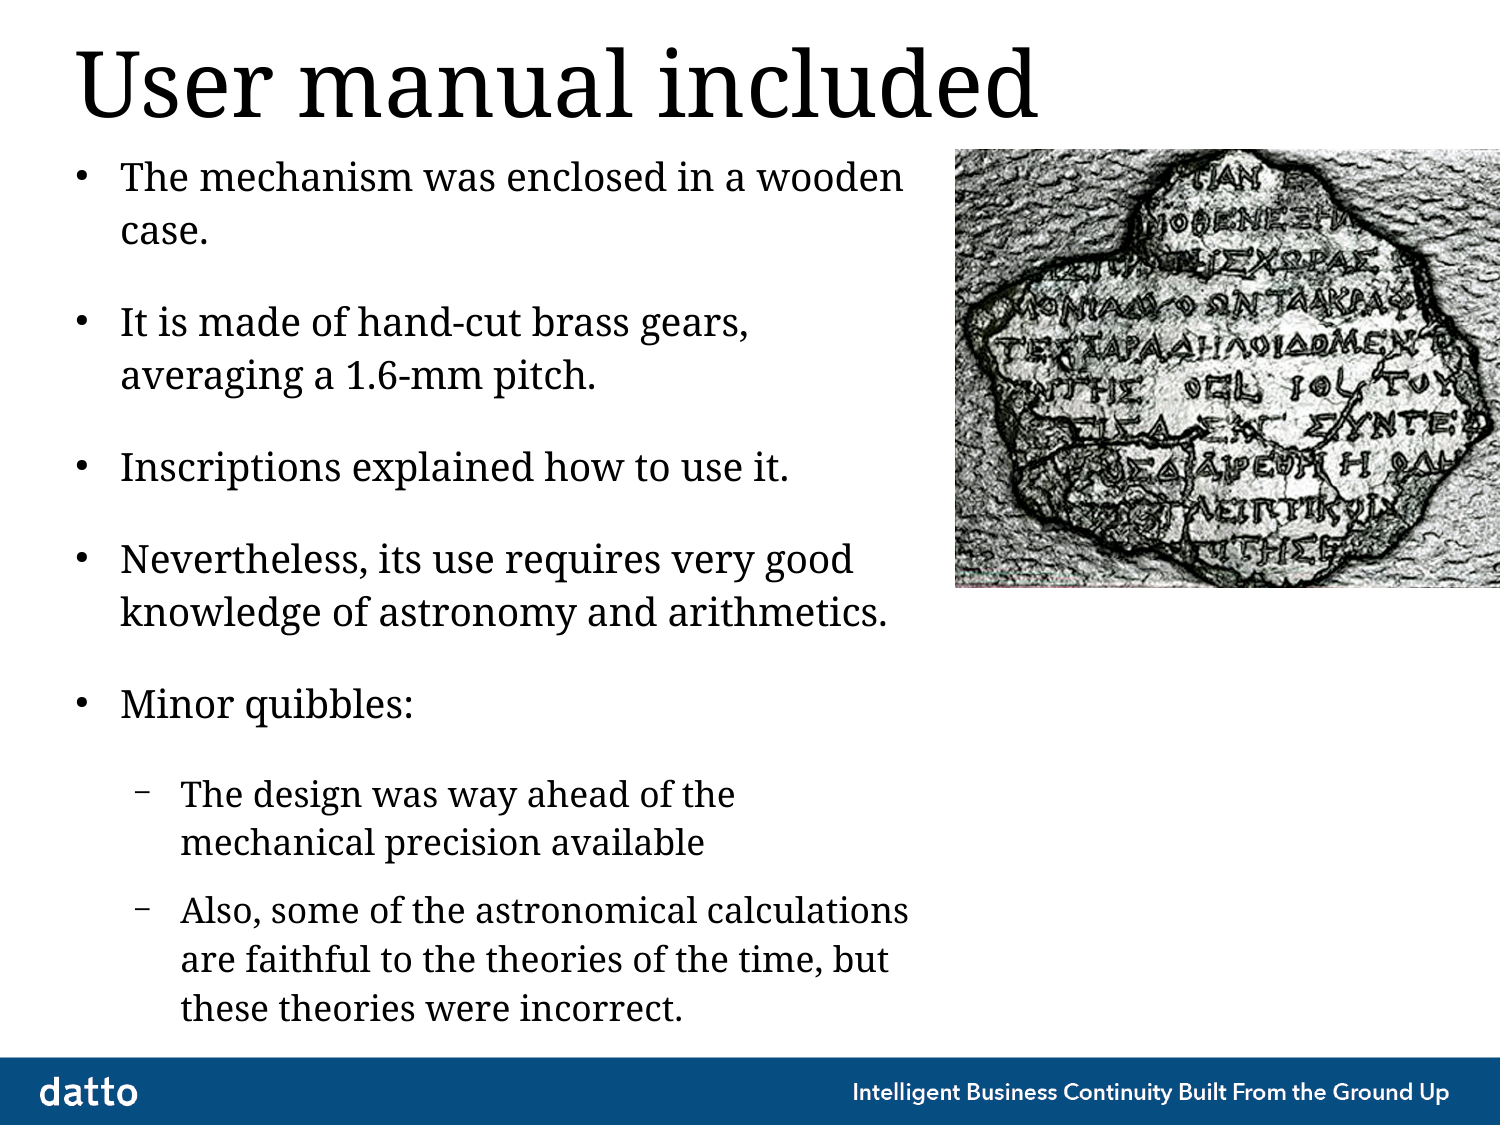

# User manual included
The mechanism was enclosed in a wooden case.
It is made of hand-cut brass gears, averaging a 1.6-mm pitch.
Inscriptions explained how to use it.
Nevertheless, its use requires very good knowledge of astronomy and arithmetics.
Minor quibbles:
The design was way ahead of the mechanical precision available
Also, some of the astronomical calculations are faithful to the theories of the time, but these theories were incorrect.